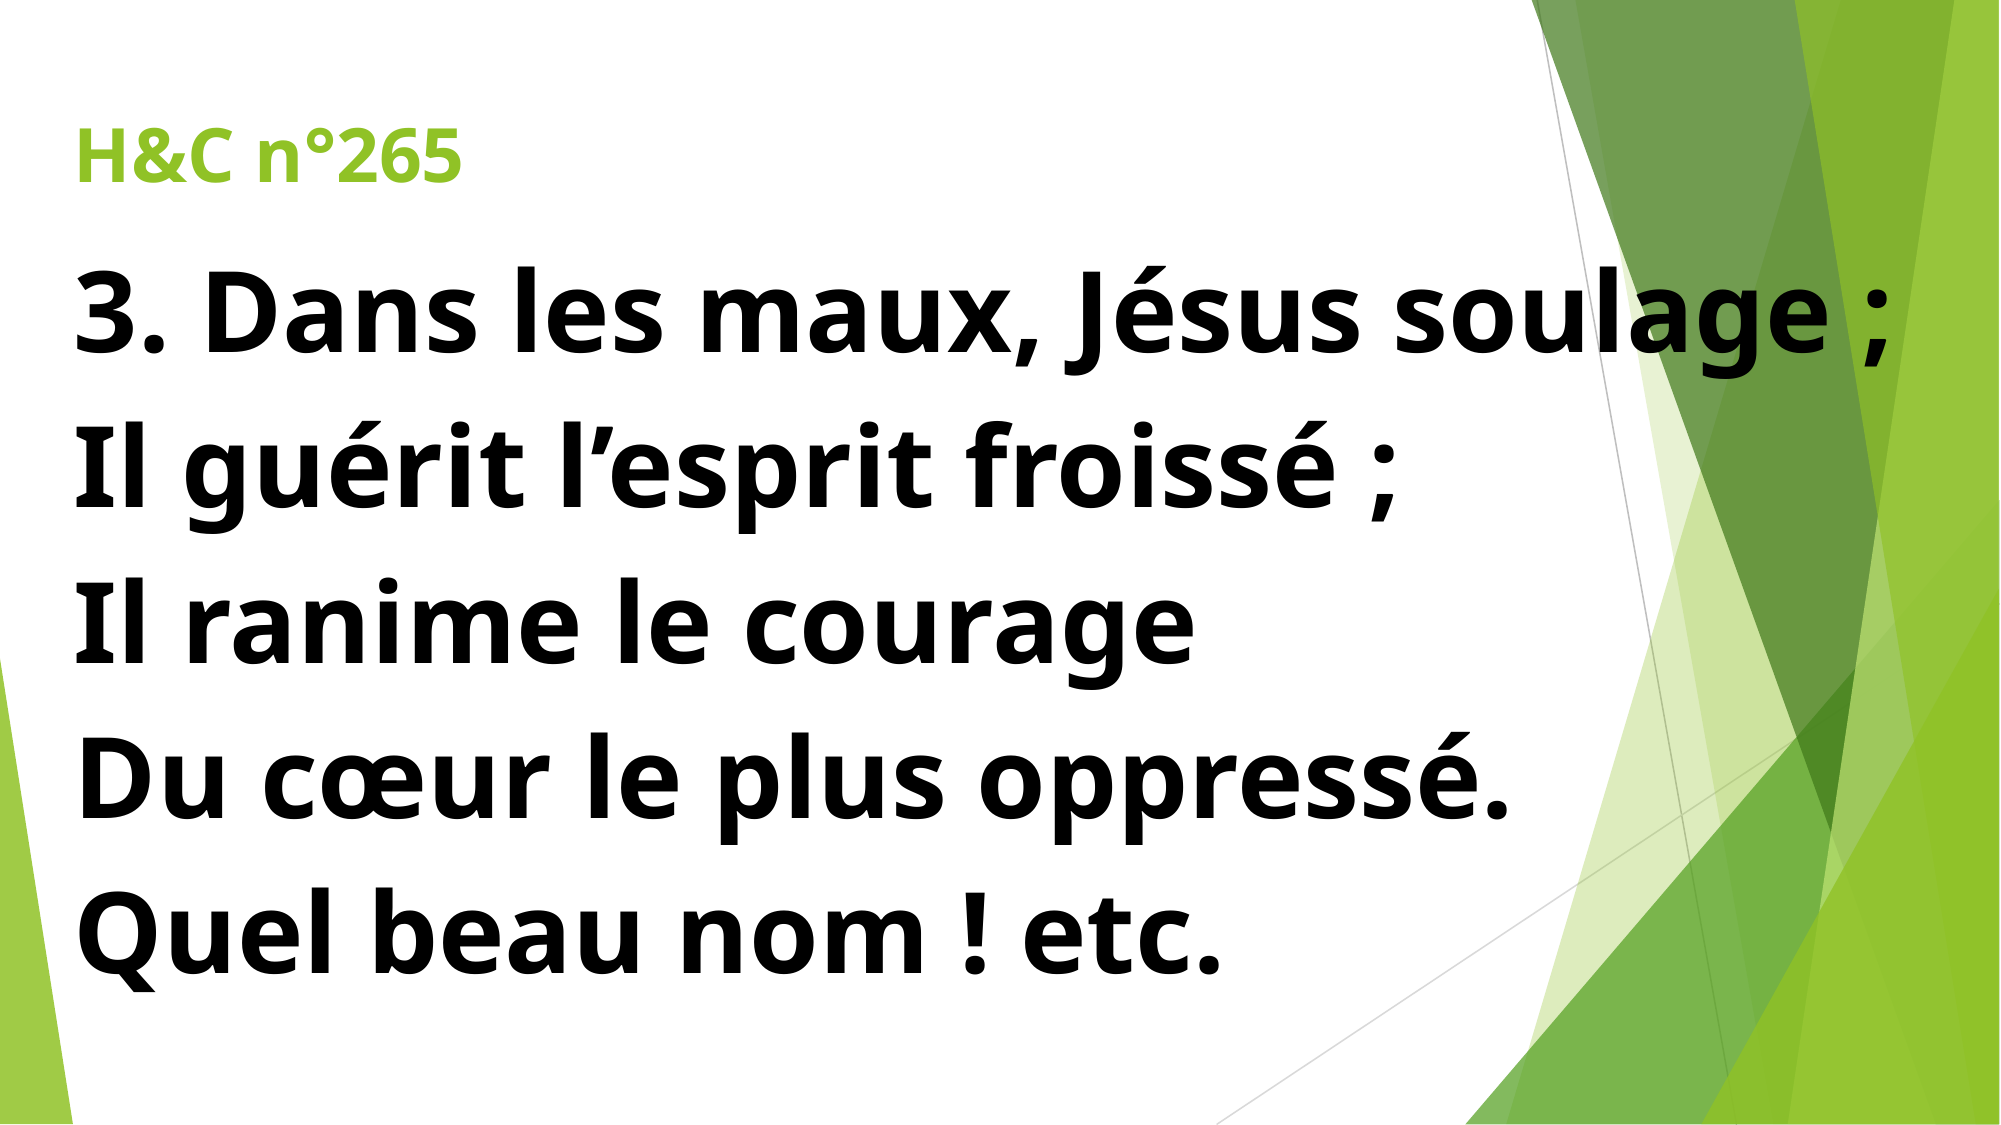

H&C n°265
3. Dans les maux, Jésus soulage ;
Il guérit l’esprit froissé ;
Il ranime le courage
Du cœur le plus oppressé.
Quel beau nom ! etc.